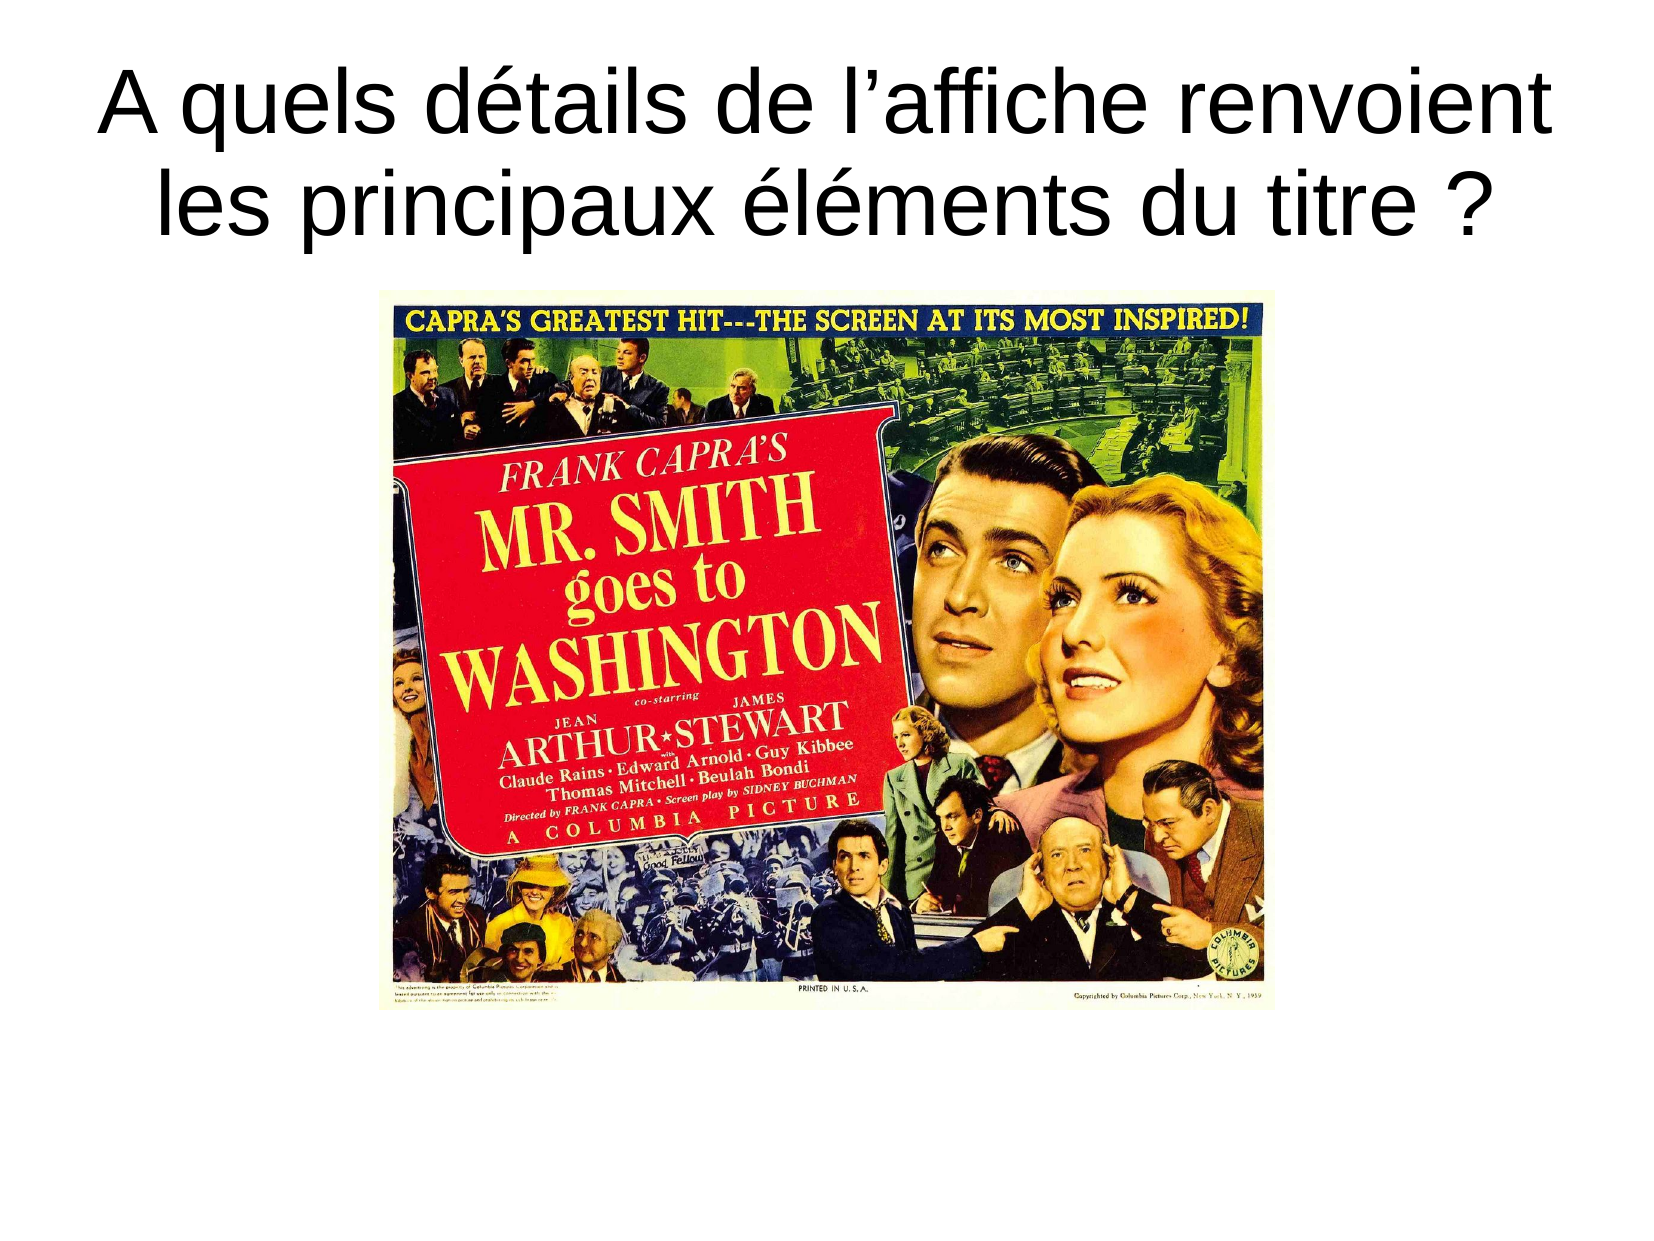

# A quels détails de l’affiche renvoient les principaux éléments du titre ?